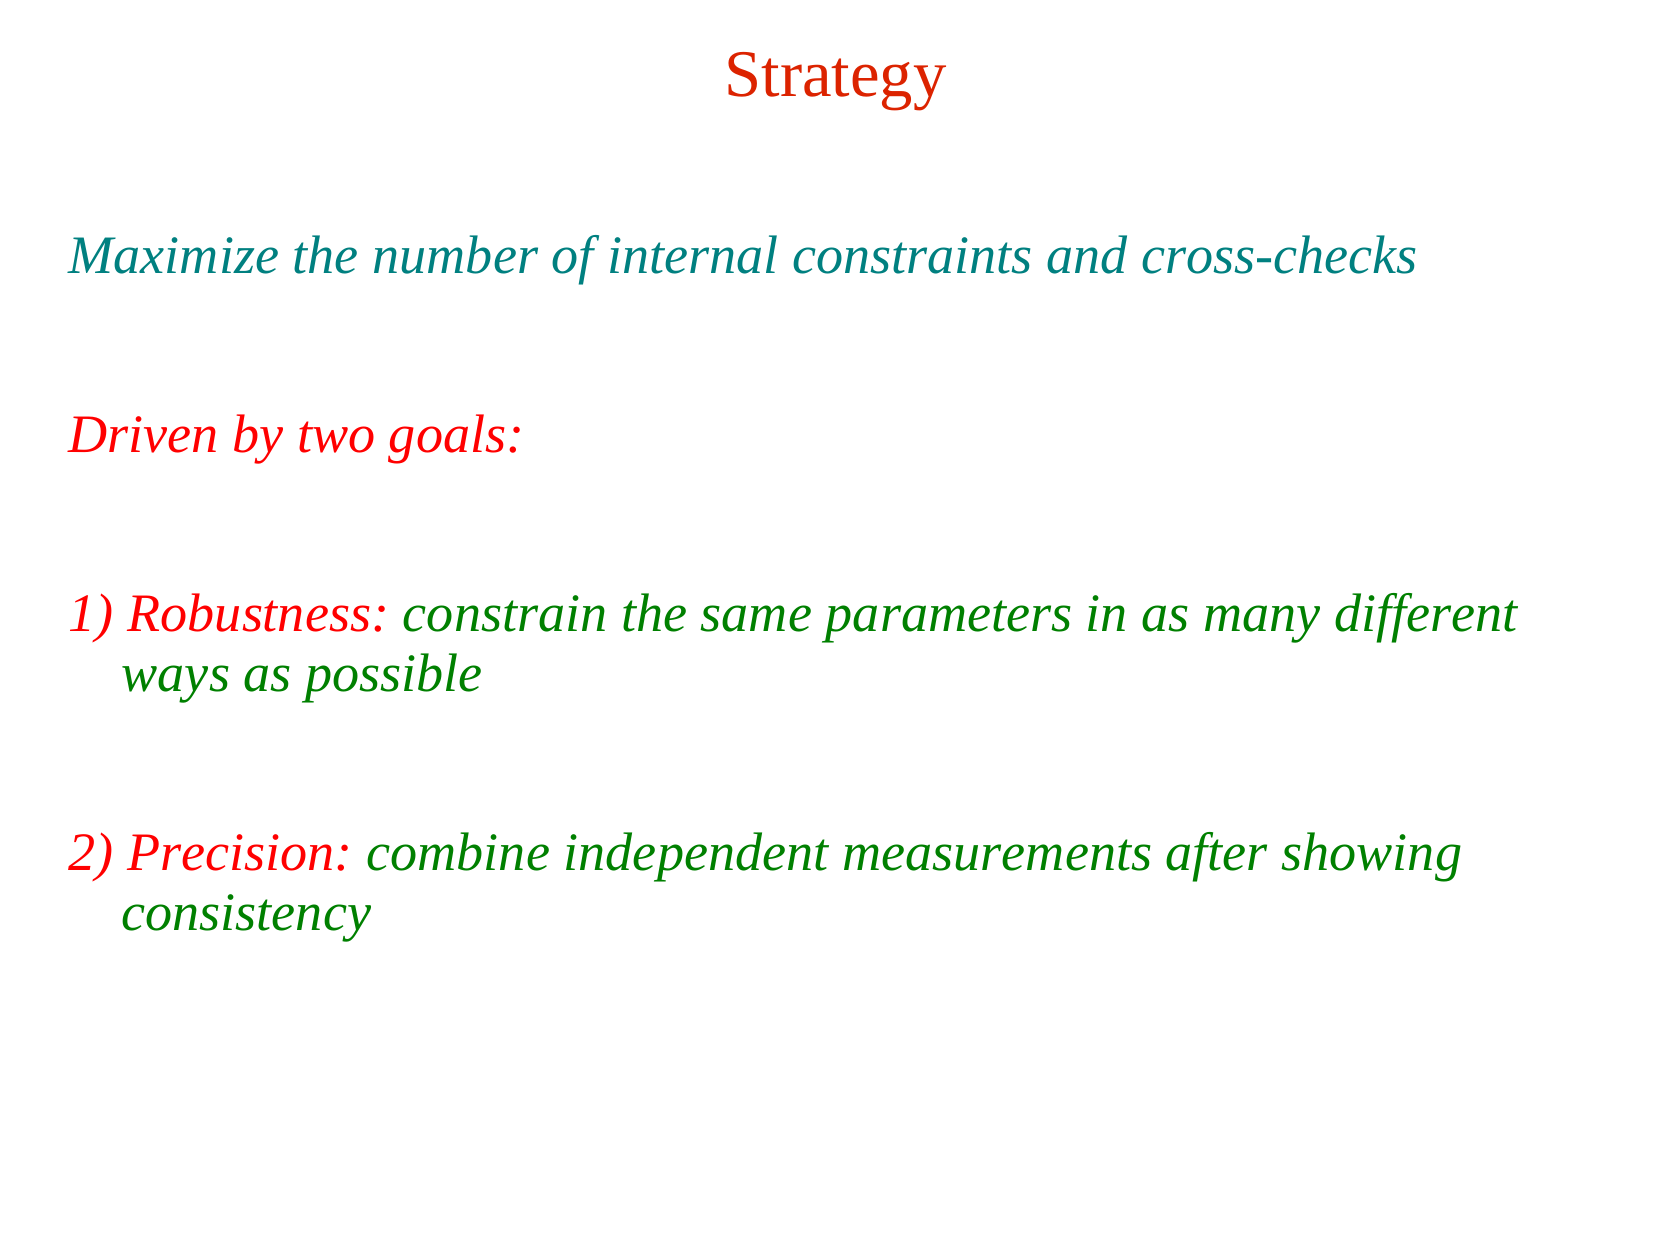

# Strategy
Maximize the number of internal constraints and cross-checks
Driven by two goals:
1) Robustness: constrain the same parameters in as many different ways as possible
2) Precision: combine independent measurements after showing consistency